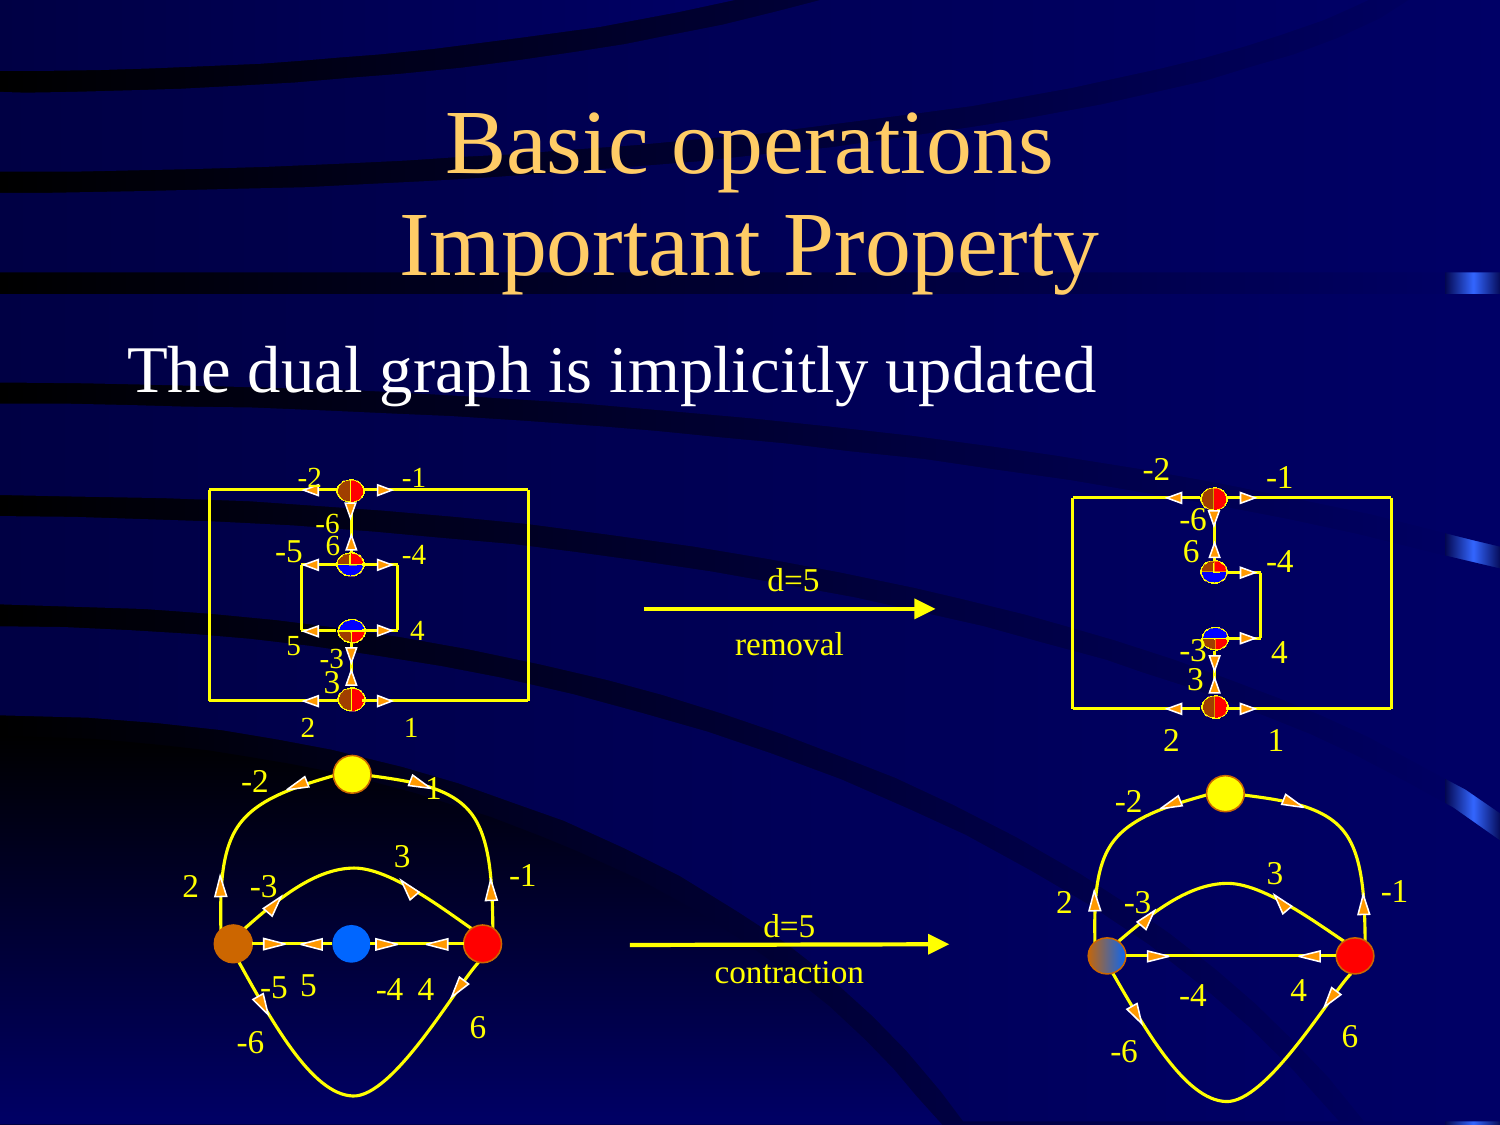

# Basic operations Important Property
The dual graph is implicitly updated
-2
-1
-6
6
-4
-3
4
3
2
1
-2
-1
-6
6
-5
-4
 d=5
4
removal
5
-3
3
2
1
-2
3
-1
2
-3
5
-5
-4
4
6
-6
1
-2
3
-1
2
-3
4
-4
6
-6
d=5
contraction